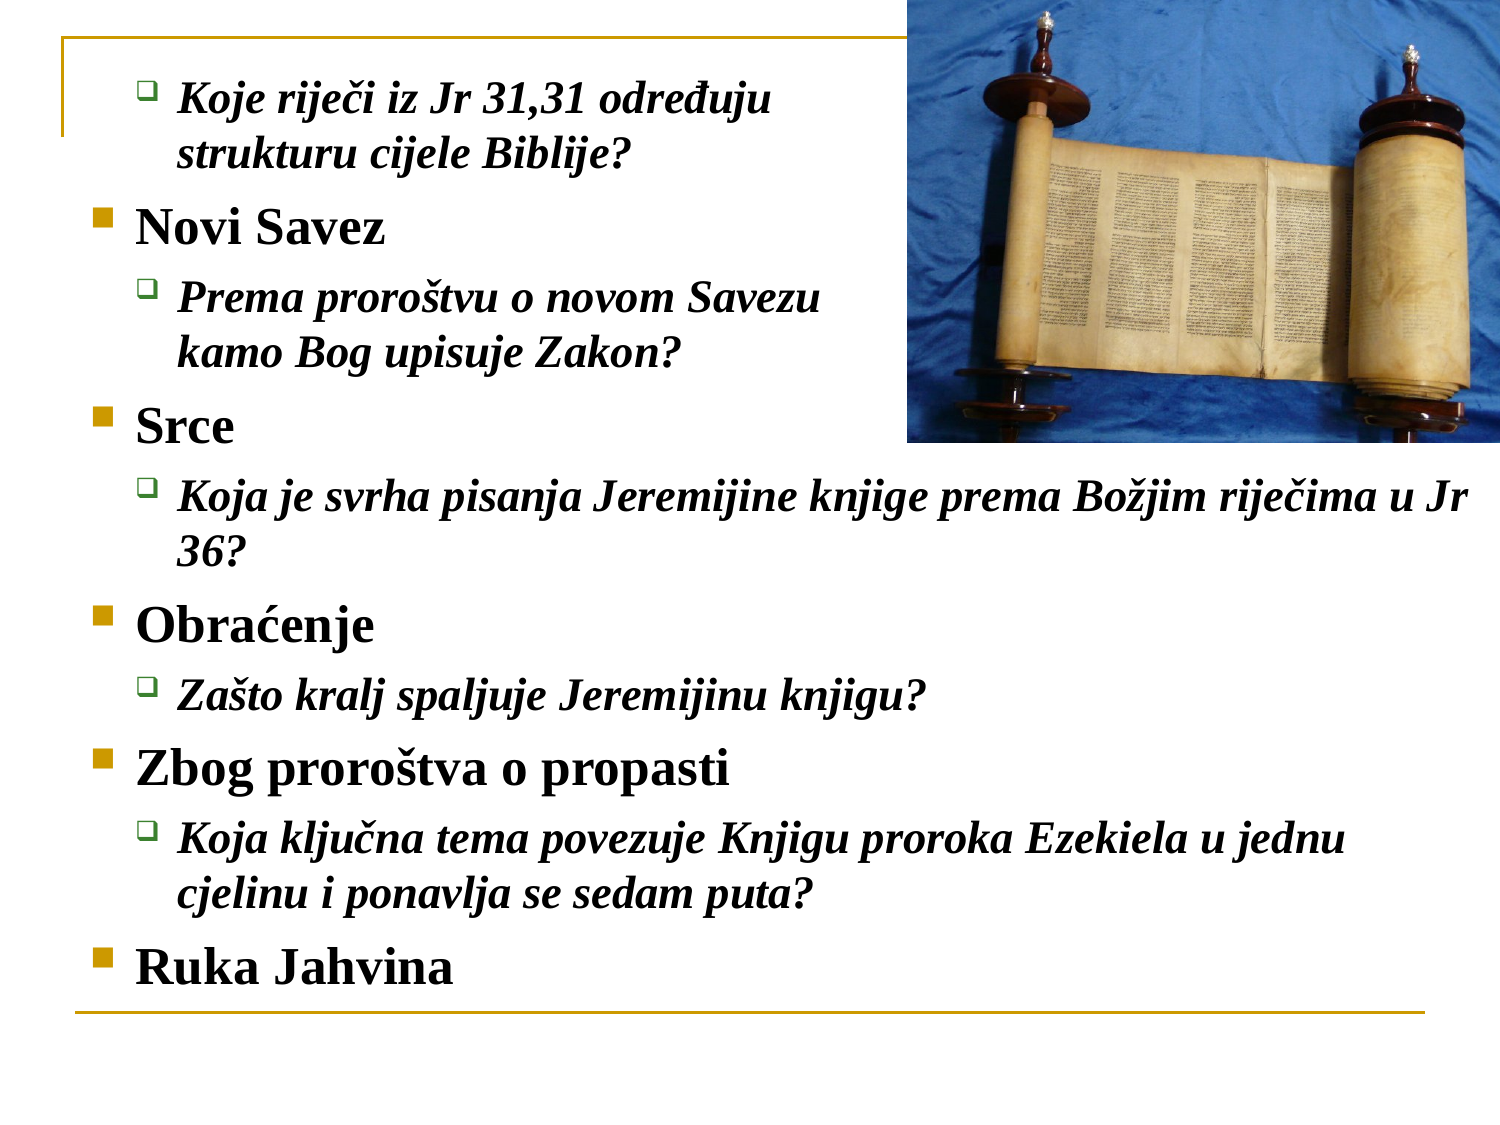

# Koje riječi iz Jr 31,31 određuju strukturu cijele Biblije?
Novi Savez
Prema proroštvu o novom Savezu
kamo Bog upisuje Zakon?
Srce
Koja je svrha pisanja Jeremijine knjige prema Božjim riječima u Jr 36?
Obraćenje
Zašto kralj spaljuje Jeremijinu knjigu?
Zbog proroštva o propasti
Koja ključna tema povezuje Knjigu proroka Ezekiela u jednu cjelinu i ponavlja se sedam puta?
Ruka Jahvina